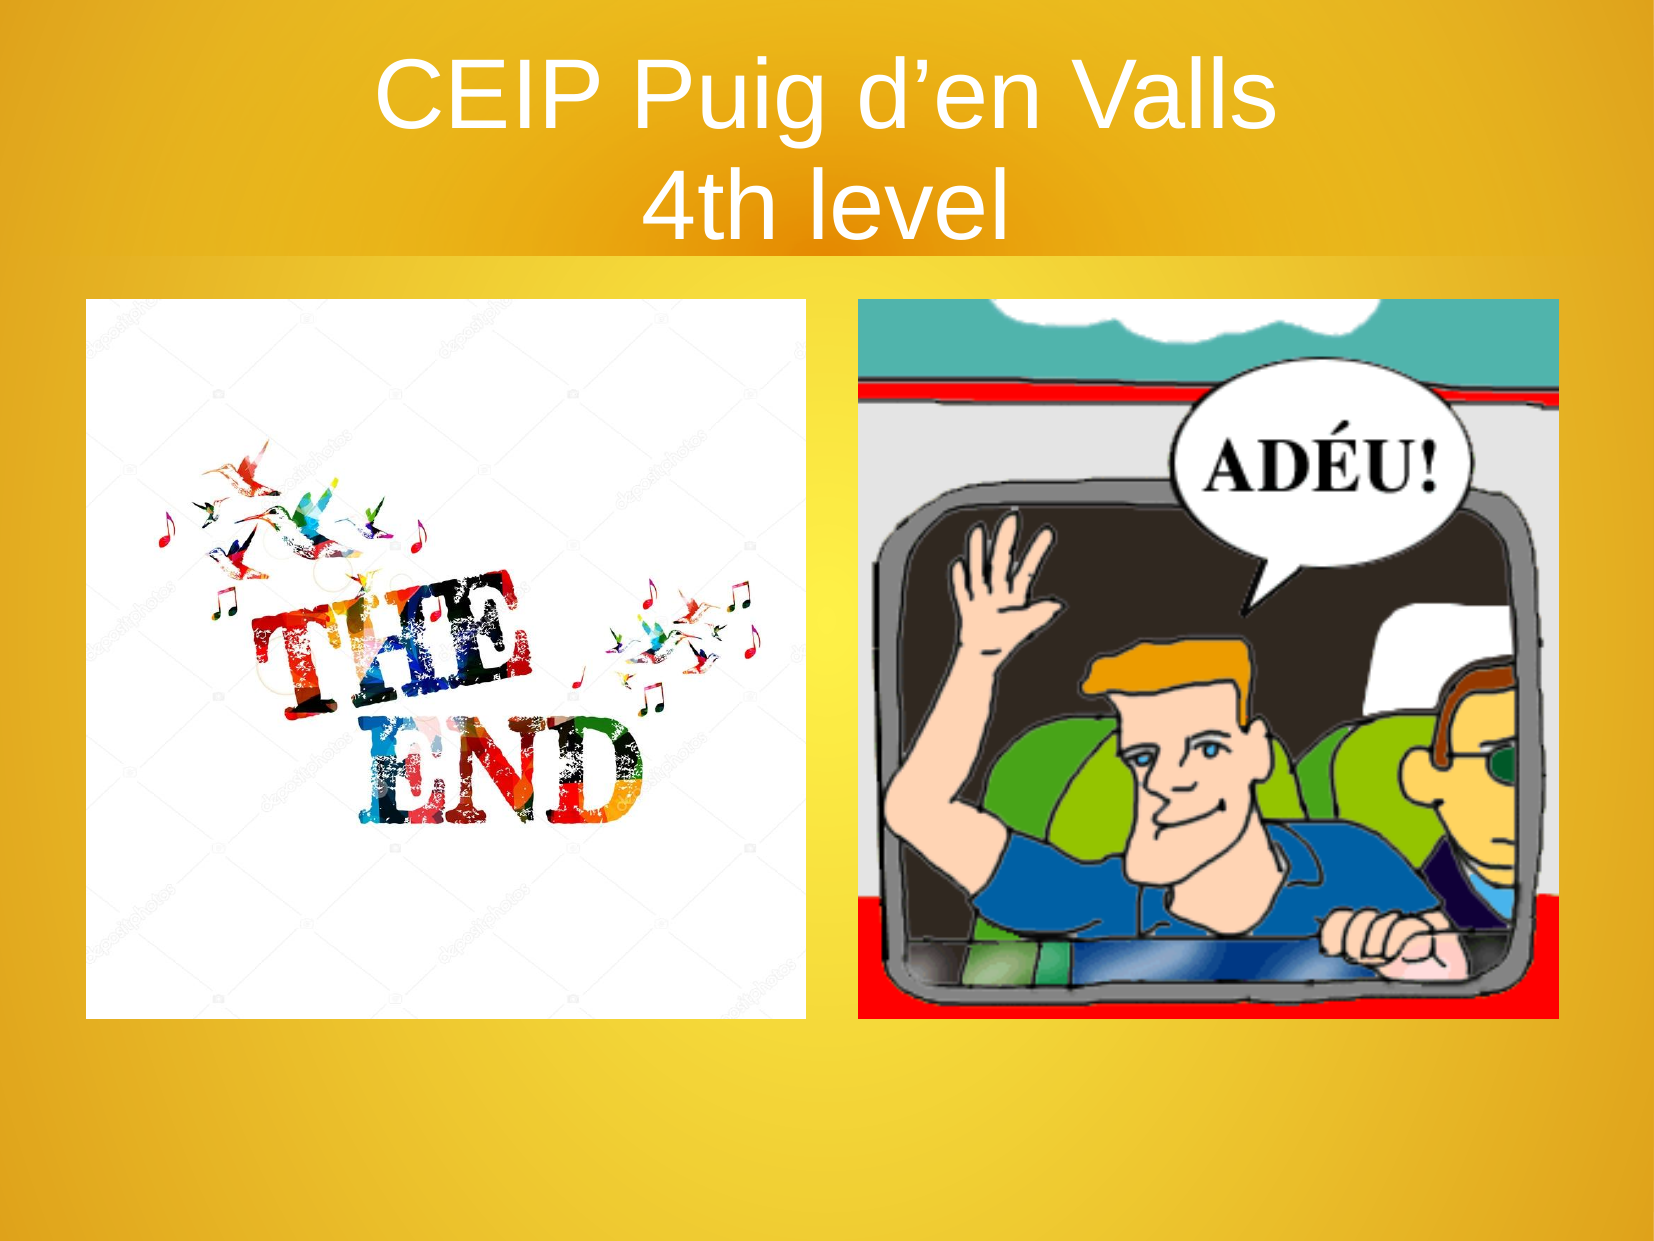

# CEIP Puig d’en Valls 4th level